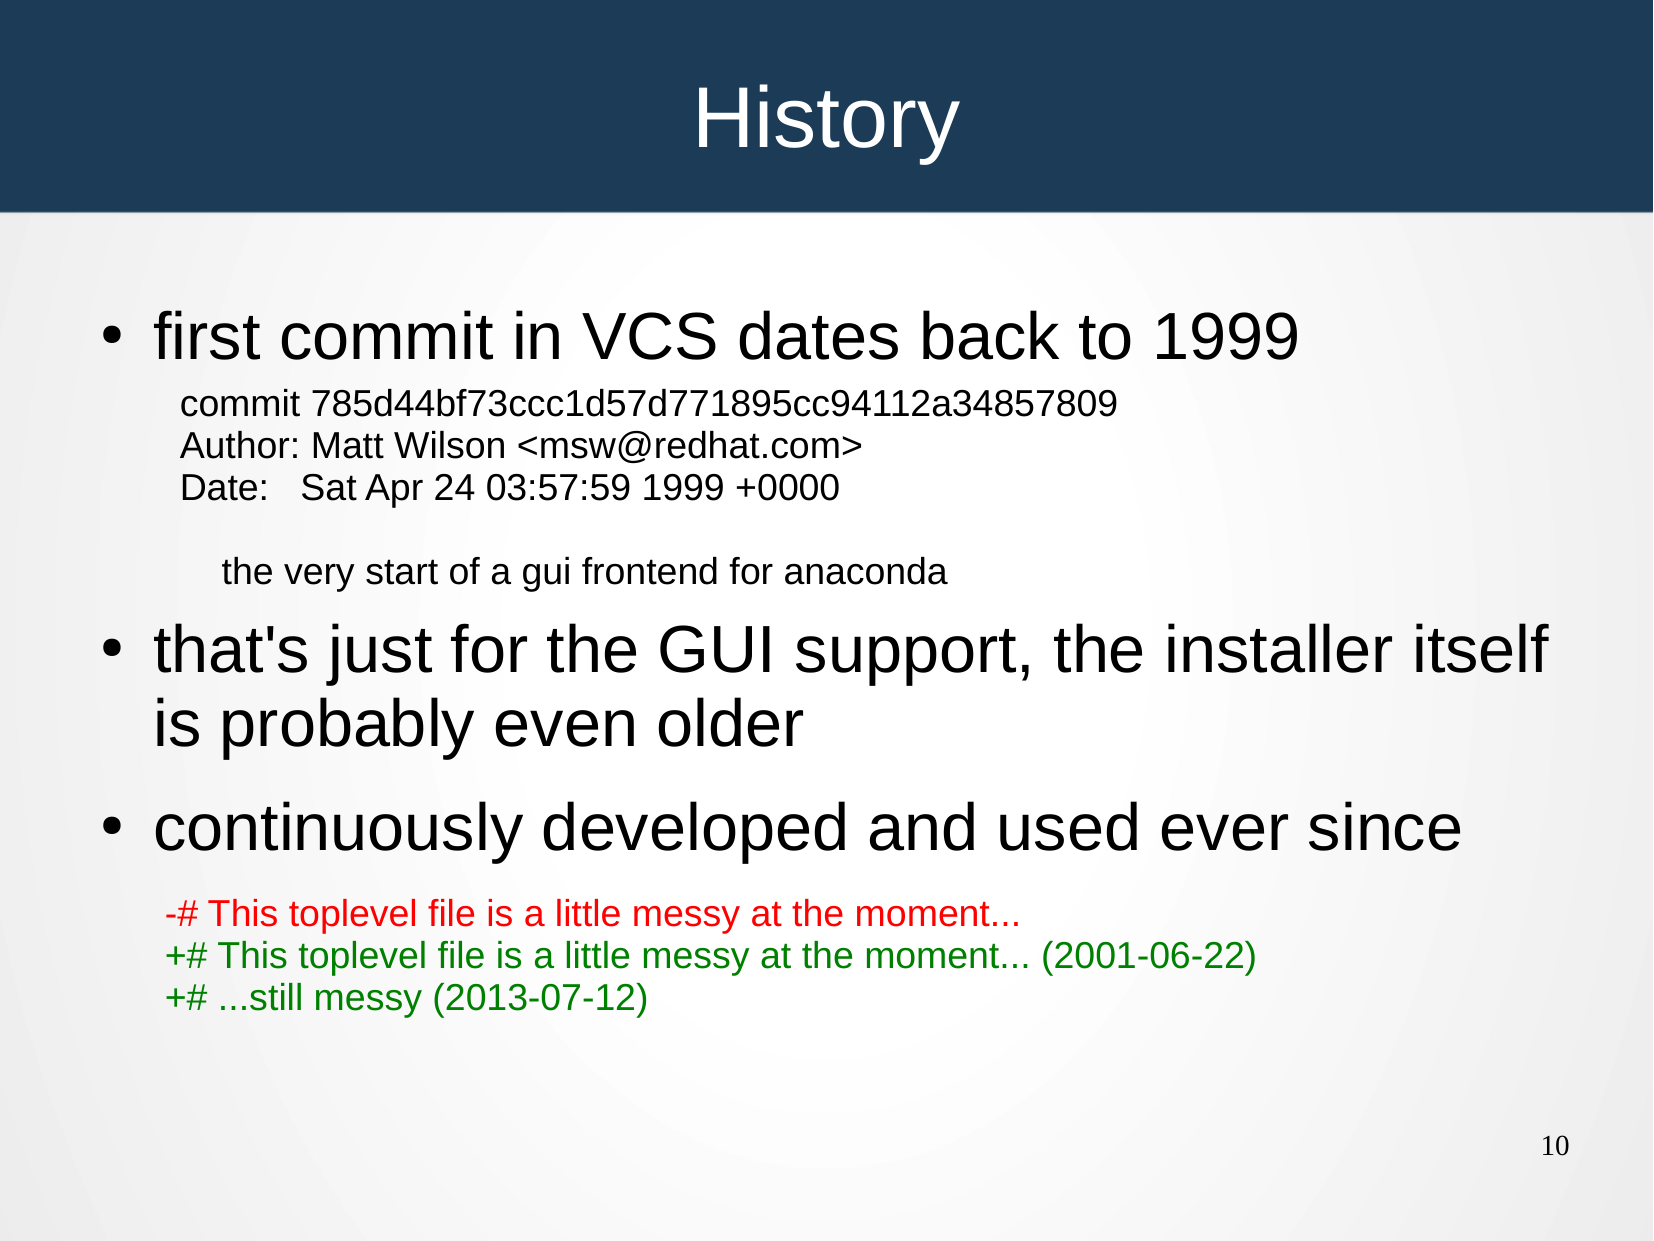

# History
first commit in VCS dates back to 1999
that's just for the GUI support, the installer itself is probably even older
continuously developed and used ever since
commit 785d44bf73ccc1d57d771895cc94112a34857809
Author: Matt Wilson <msw@redhat.com>
Date: Sat Apr 24 03:57:59 1999 +0000
 the very start of a gui frontend for anaconda
-# This toplevel file is a little messy at the moment...
+# This toplevel file is a little messy at the moment... (2001-06-22)
+# ...still messy (2013-07-12)
10